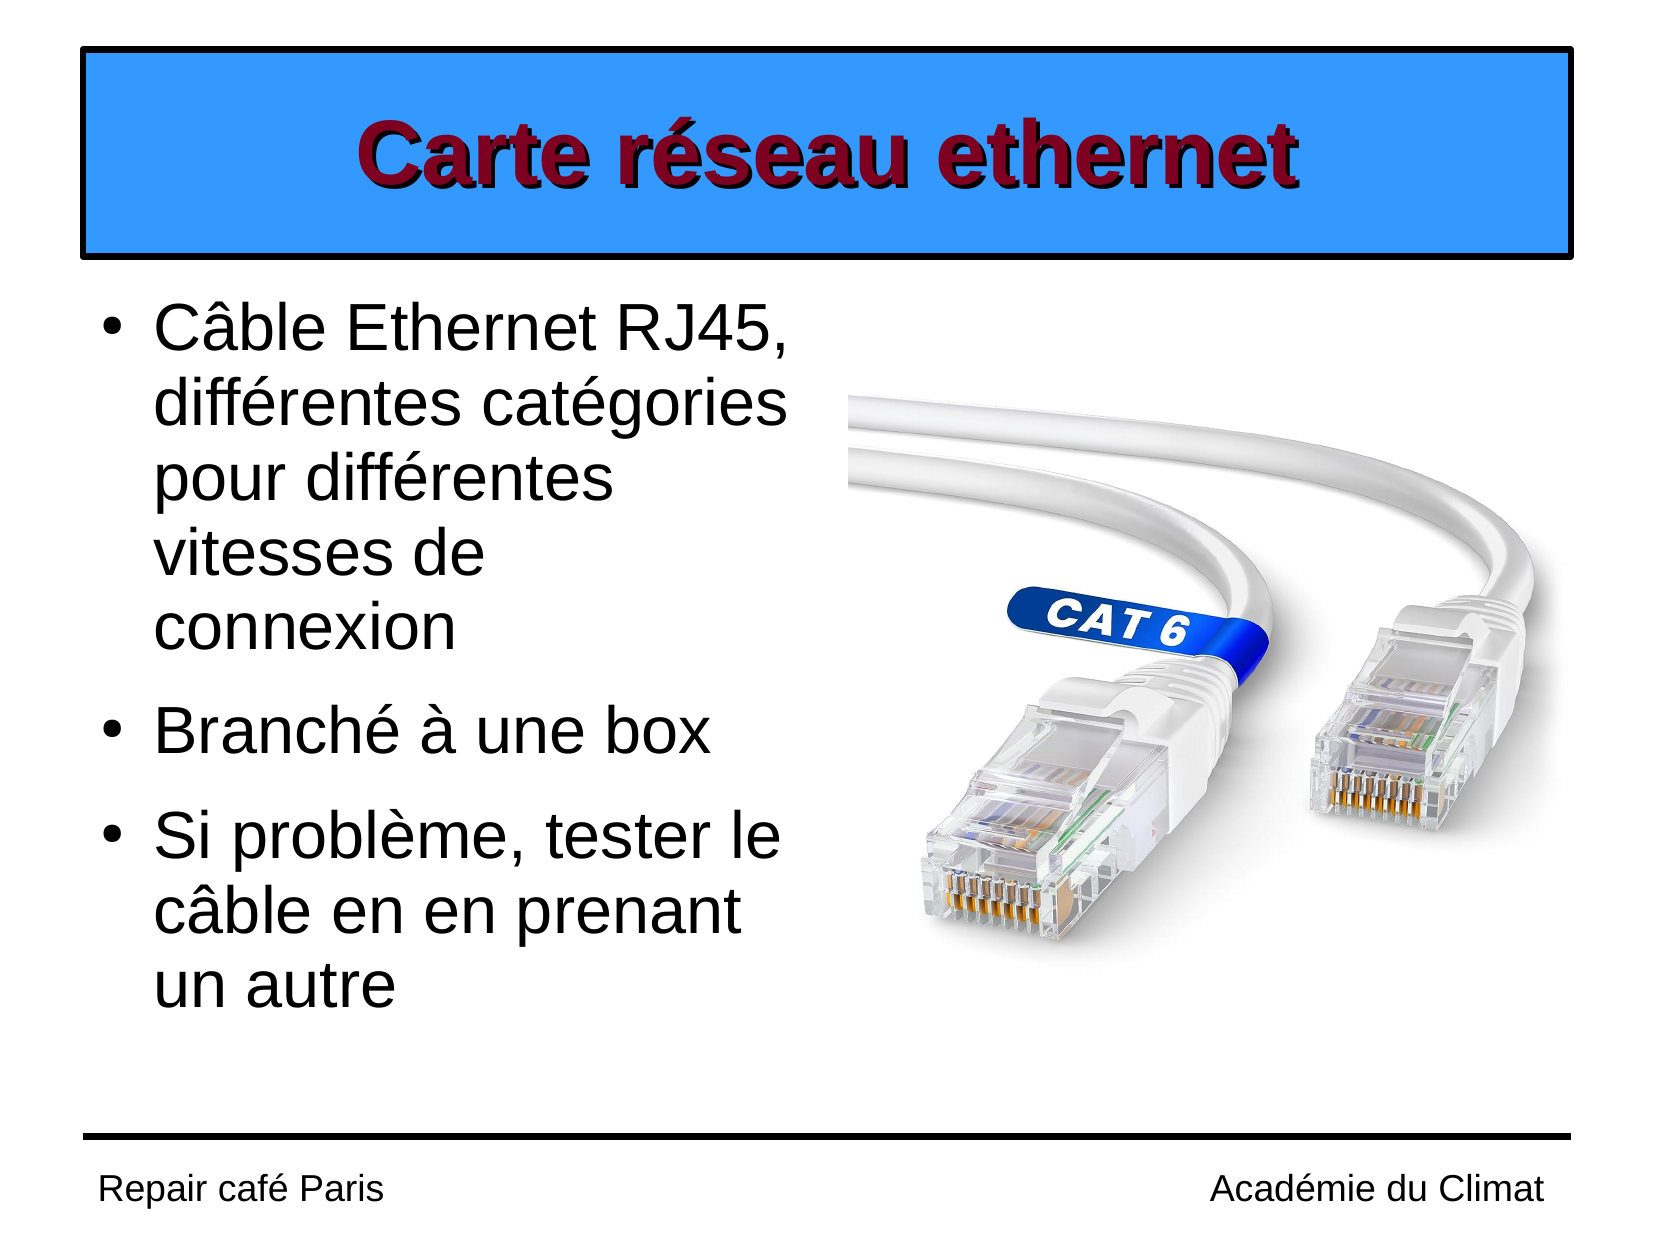

# Carte réseau ethernet
Câble Ethernet RJ45, différentes catégories pour différentes vitesses de connexion
Branché à une box
Si problème, tester le câble en en prenant un autre
Repair café Paris	Académie du Climat